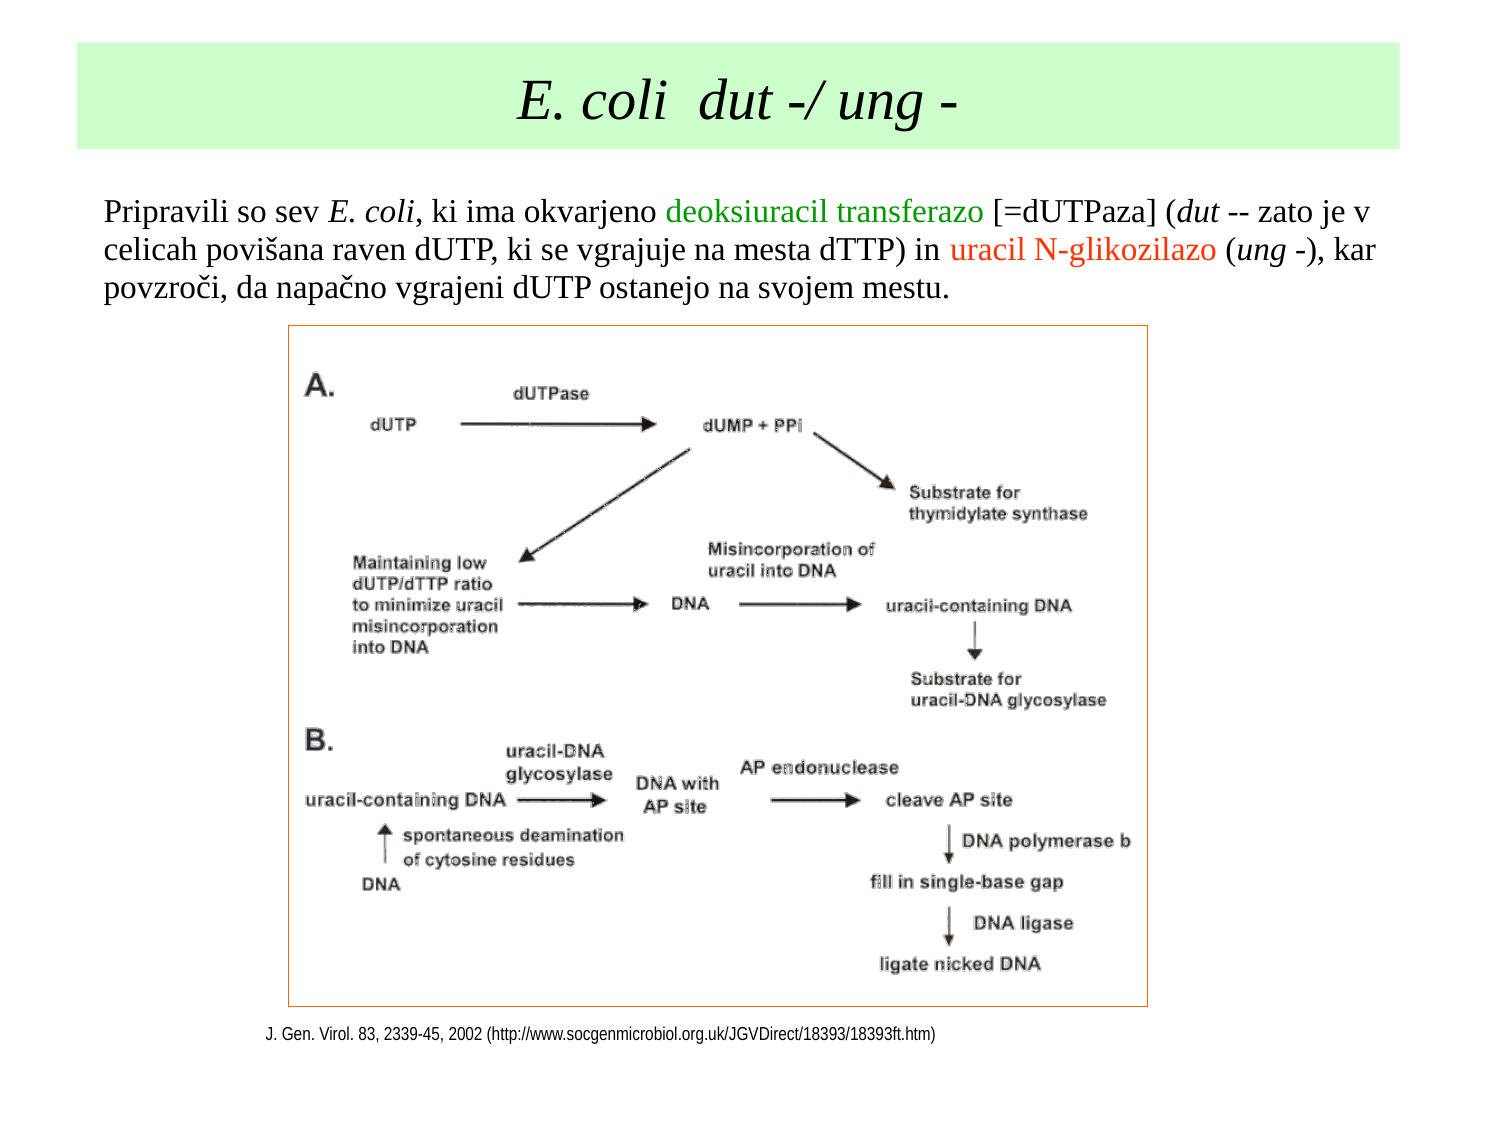

# E. coli dut -/ ung -
Pripravili so sev E. coli, ki ima okvarjeno deoksiuracil transferazo [=dUTPaza] (dut -- zato je v celicah povišana raven dUTP, ki se vgrajuje na mesta dTTP) in uracil N-glikozilazo (ung -), kar povzroči, da napačno vgrajeni dUTP ostanejo na svojem mestu.
J. Gen. Virol. 83, 2339-45, 2002 (http://www.socgenmicrobiol.org.uk/JGVDirect/18393/18393ft.htm)